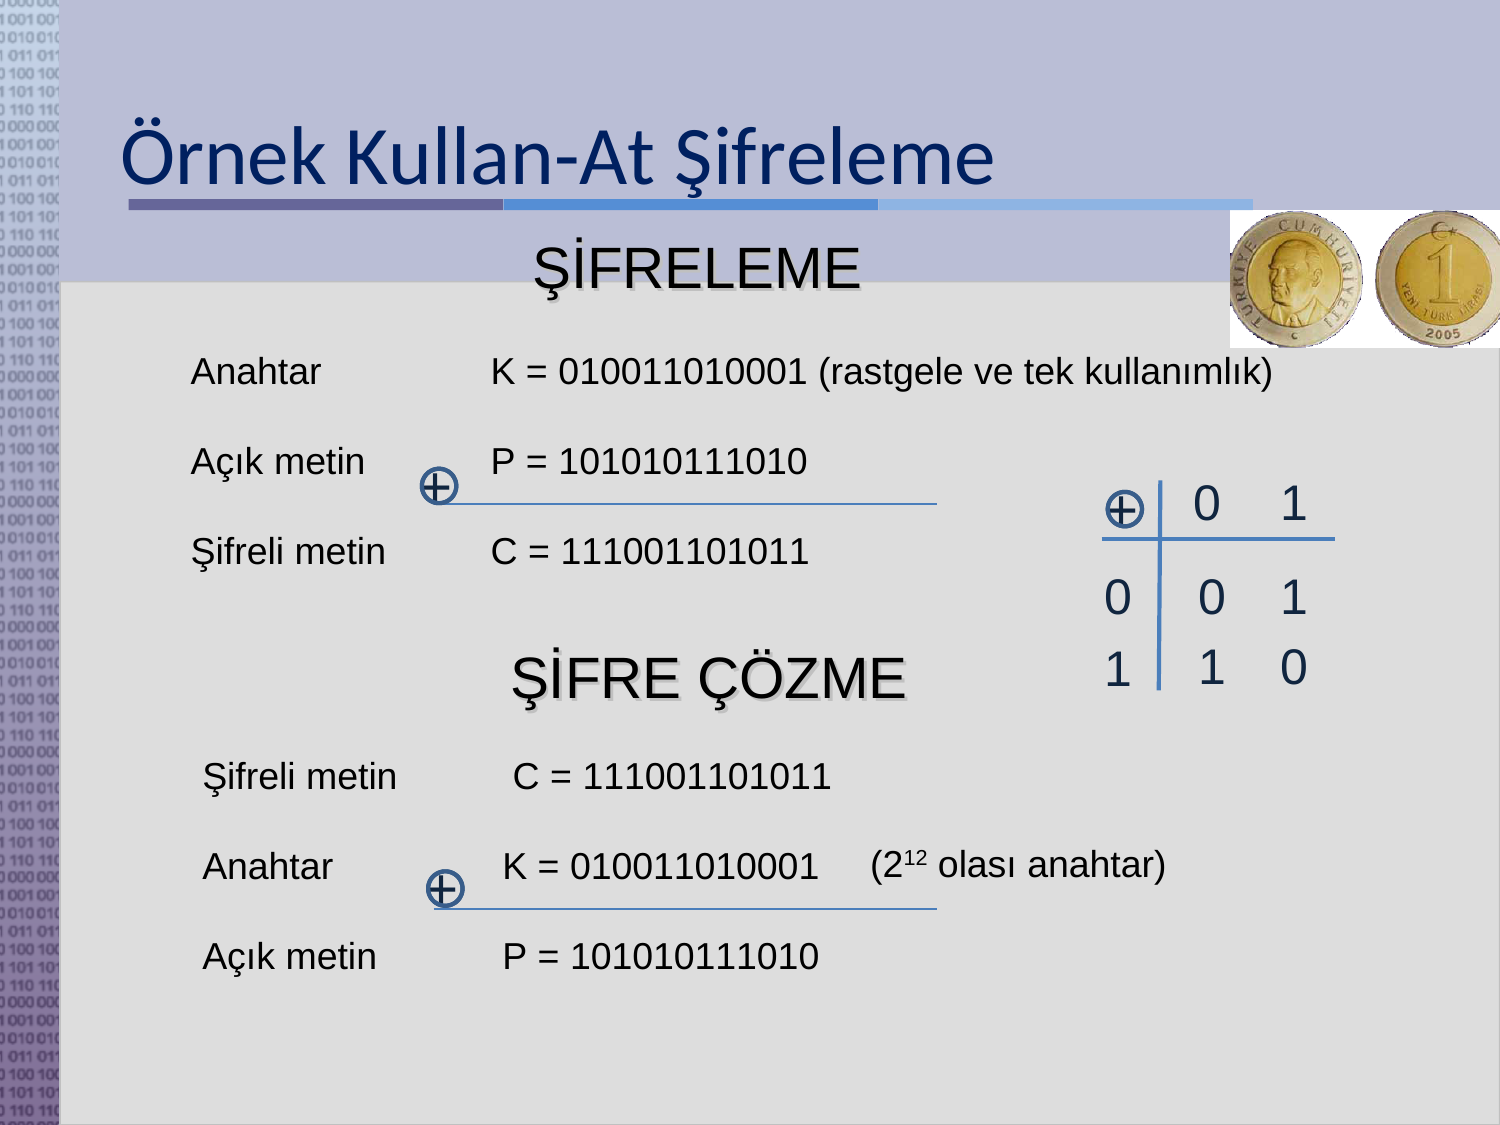

Örnek Kullan-At Şifreleme
ŞİFRELEME
Anahtar		K = 010011010001 (rastgele ve tek kullanımlık)
Açık metin 	P = 101010111010
Şifreli metin 	C = 111001101011
+
0
1
+
0
0
1
1
0
1
ŞİFRE ÇÖZME
Şifreli metin 	 C = 111001101011
Anahtar		K = 010011010001
Açık metin 	P = 101010111010
(212 olası anahtar)
+